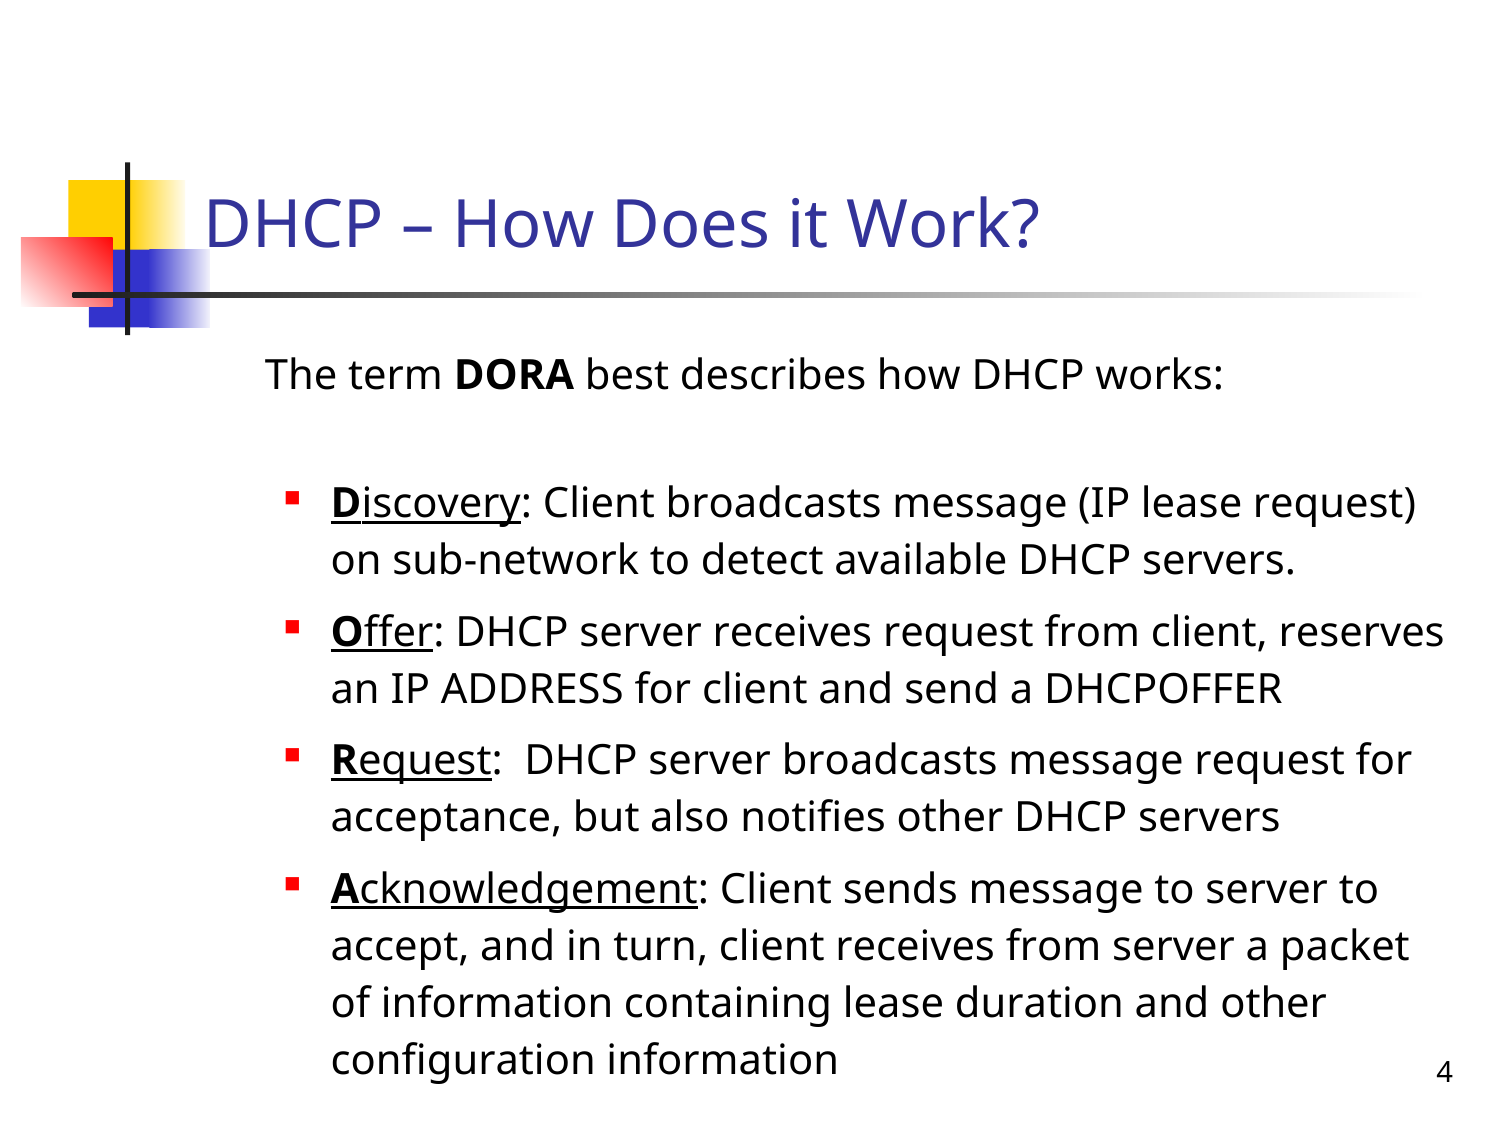

# DHCP – How Does it Work?
The term DORA best describes how DHCP works:
Discovery: Client broadcasts message (IP lease request) on sub-network to detect available DHCP servers.
Offer: DHCP server receives request from client, reserves an IP ADDRESS for client and send a DHCPOFFER
Request: DHCP server broadcasts message request for acceptance, but also notifies other DHCP servers
Acknowledgement: Client sends message to server to accept, and in turn, client receives from server a packet of information containing lease duration and other configuration information
4